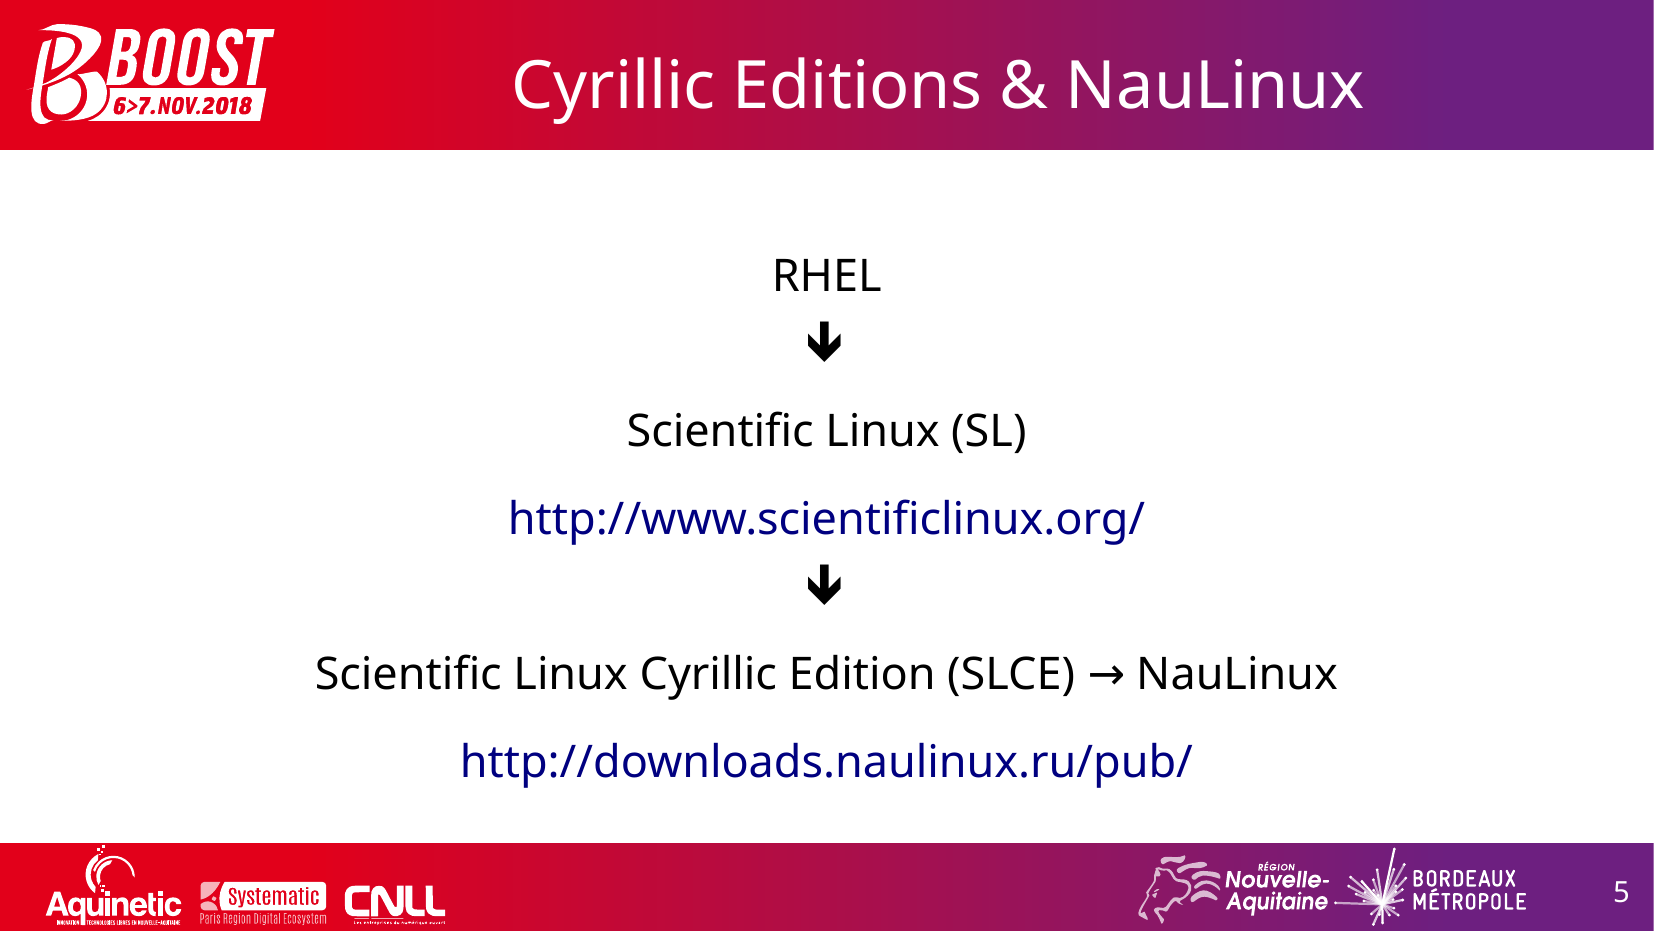

# Cyrillic Editions & NauLinux
RHEL

Scientific Linux (SL)
http://www.scientificlinux.org/

Scientific Linux Cyrillic Edition (SLCE) → NauLinux
http://downloads.naulinux.ru/pub/
5